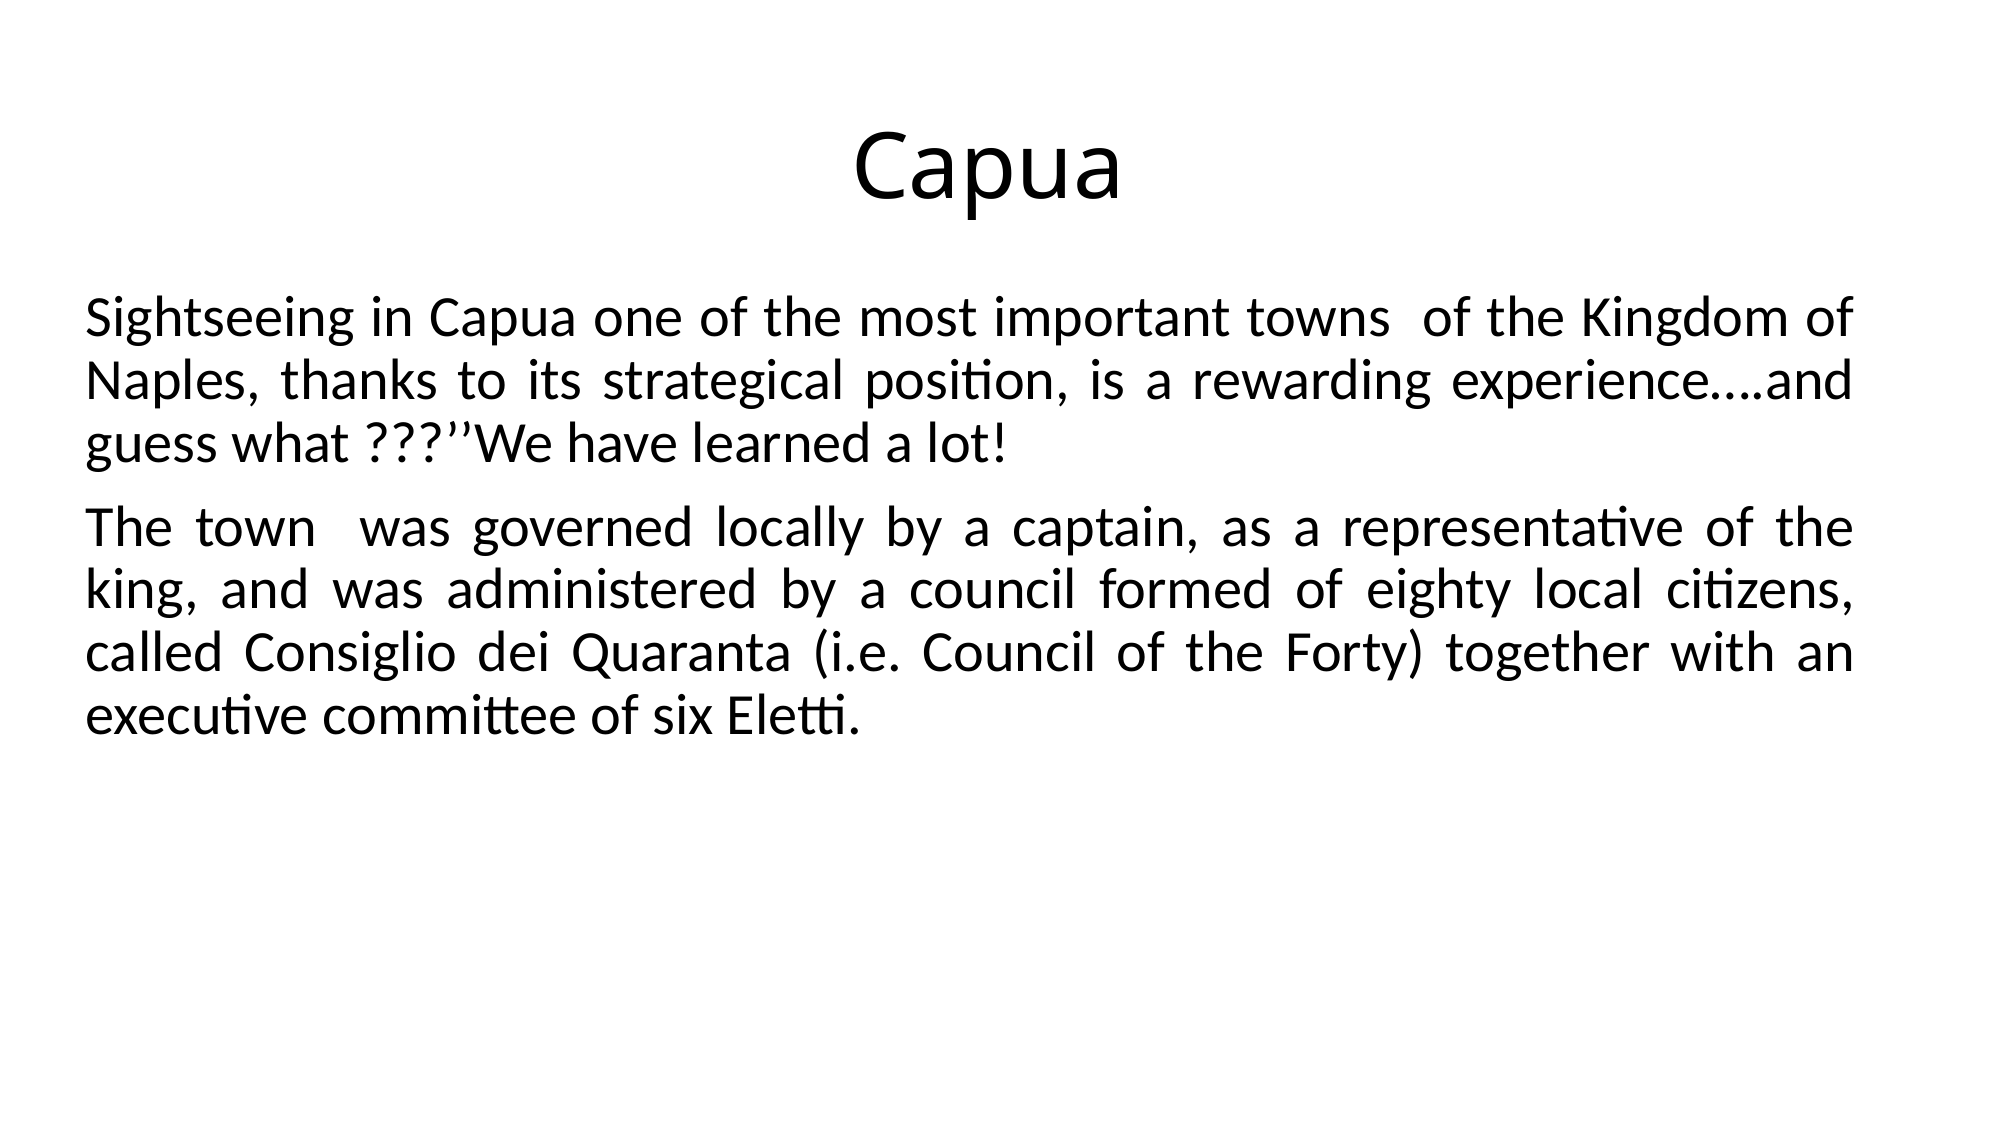

# Capua
Sightseeing in Capua one of the most important towns of the Kingdom of Naples, thanks to its strategical position, is a rewarding experience….and guess what ???’’We have learned a lot!
The town was governed locally by a captain, as a representative of the king, and was administered by a council formed of eighty local citizens, called Consiglio dei Quaranta (i.e. Council of the Forty) together with an executive committee of six Eletti.